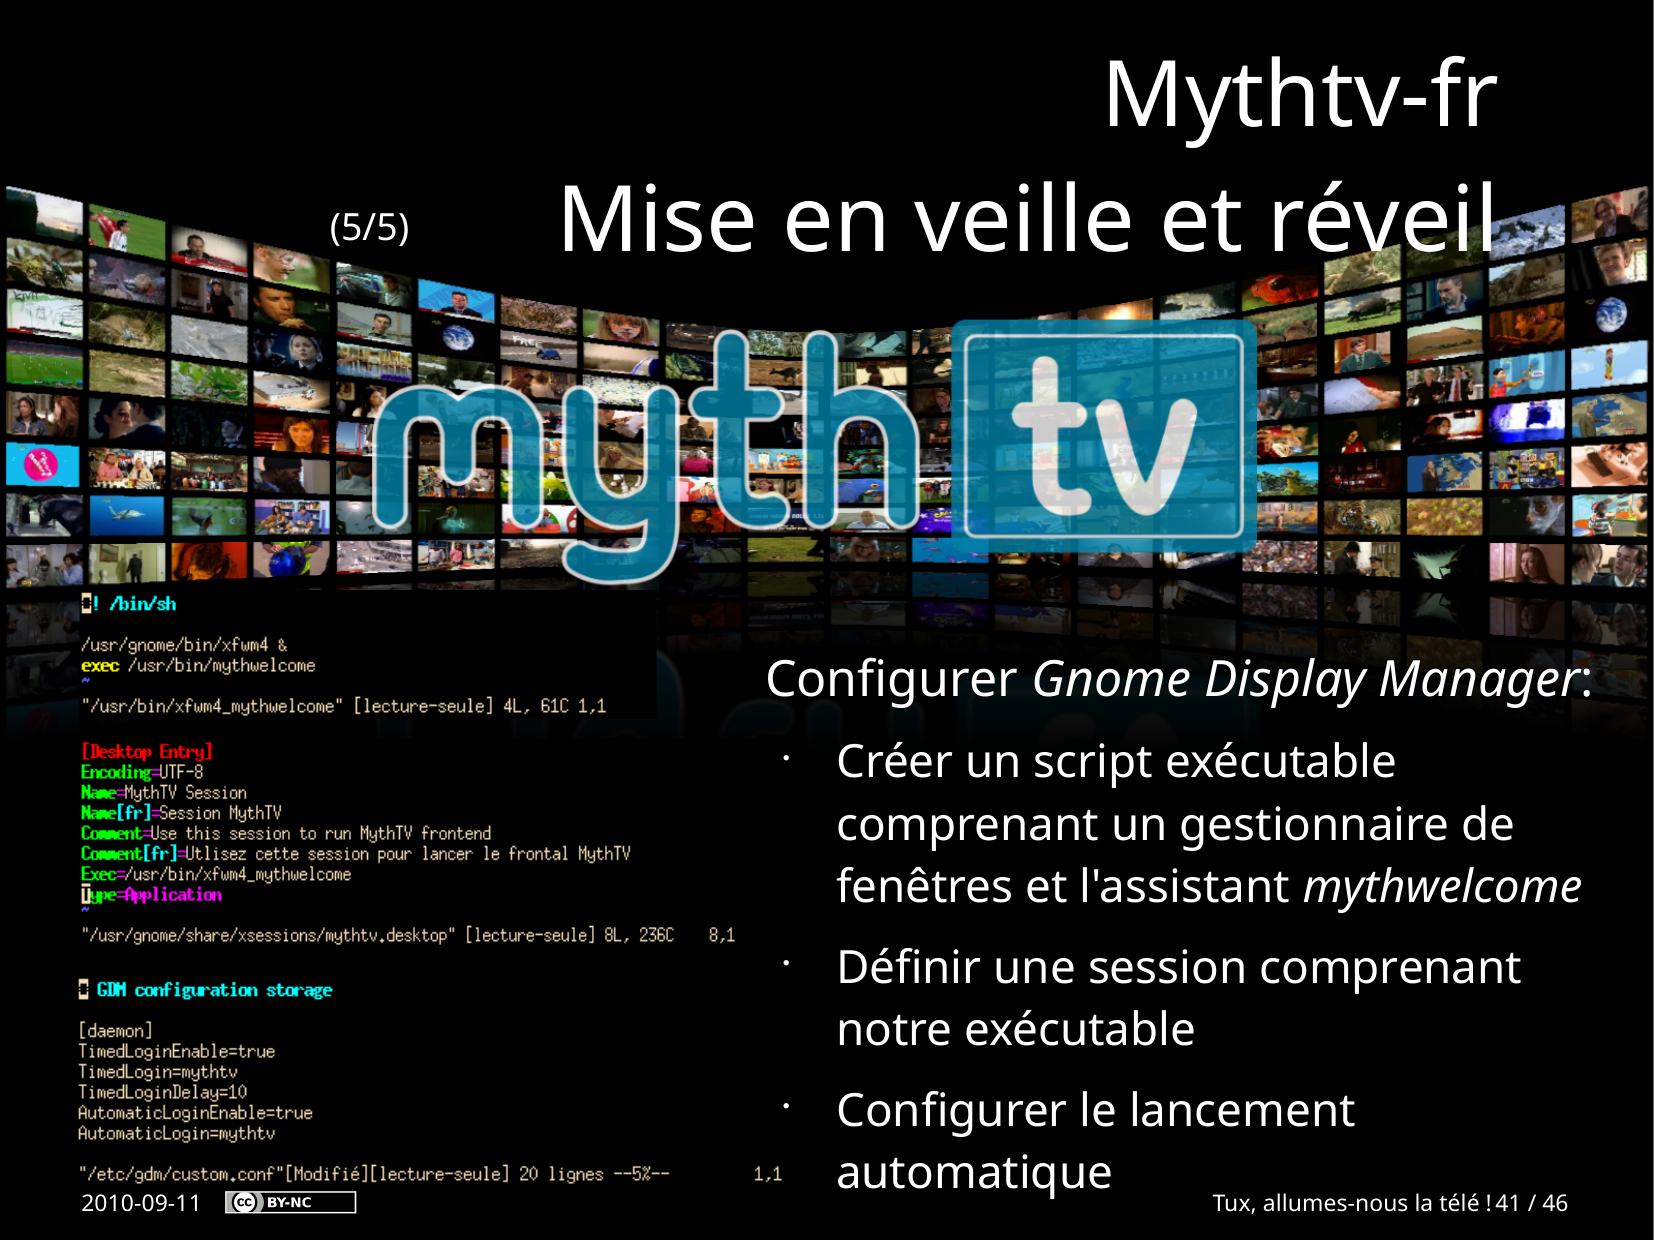

# Mythtv-fr Mise en veille et réveil
(5/5)
Configurer Gnome Display Manager:
Créer un script exécutable comprenant un gestionnaire de fenêtres et l'assistant mythwelcome
Définir une session comprenant notre exécutable
Configurer le lancement automatique
2010-09-11
Tux, allumes-nous la télé !
41